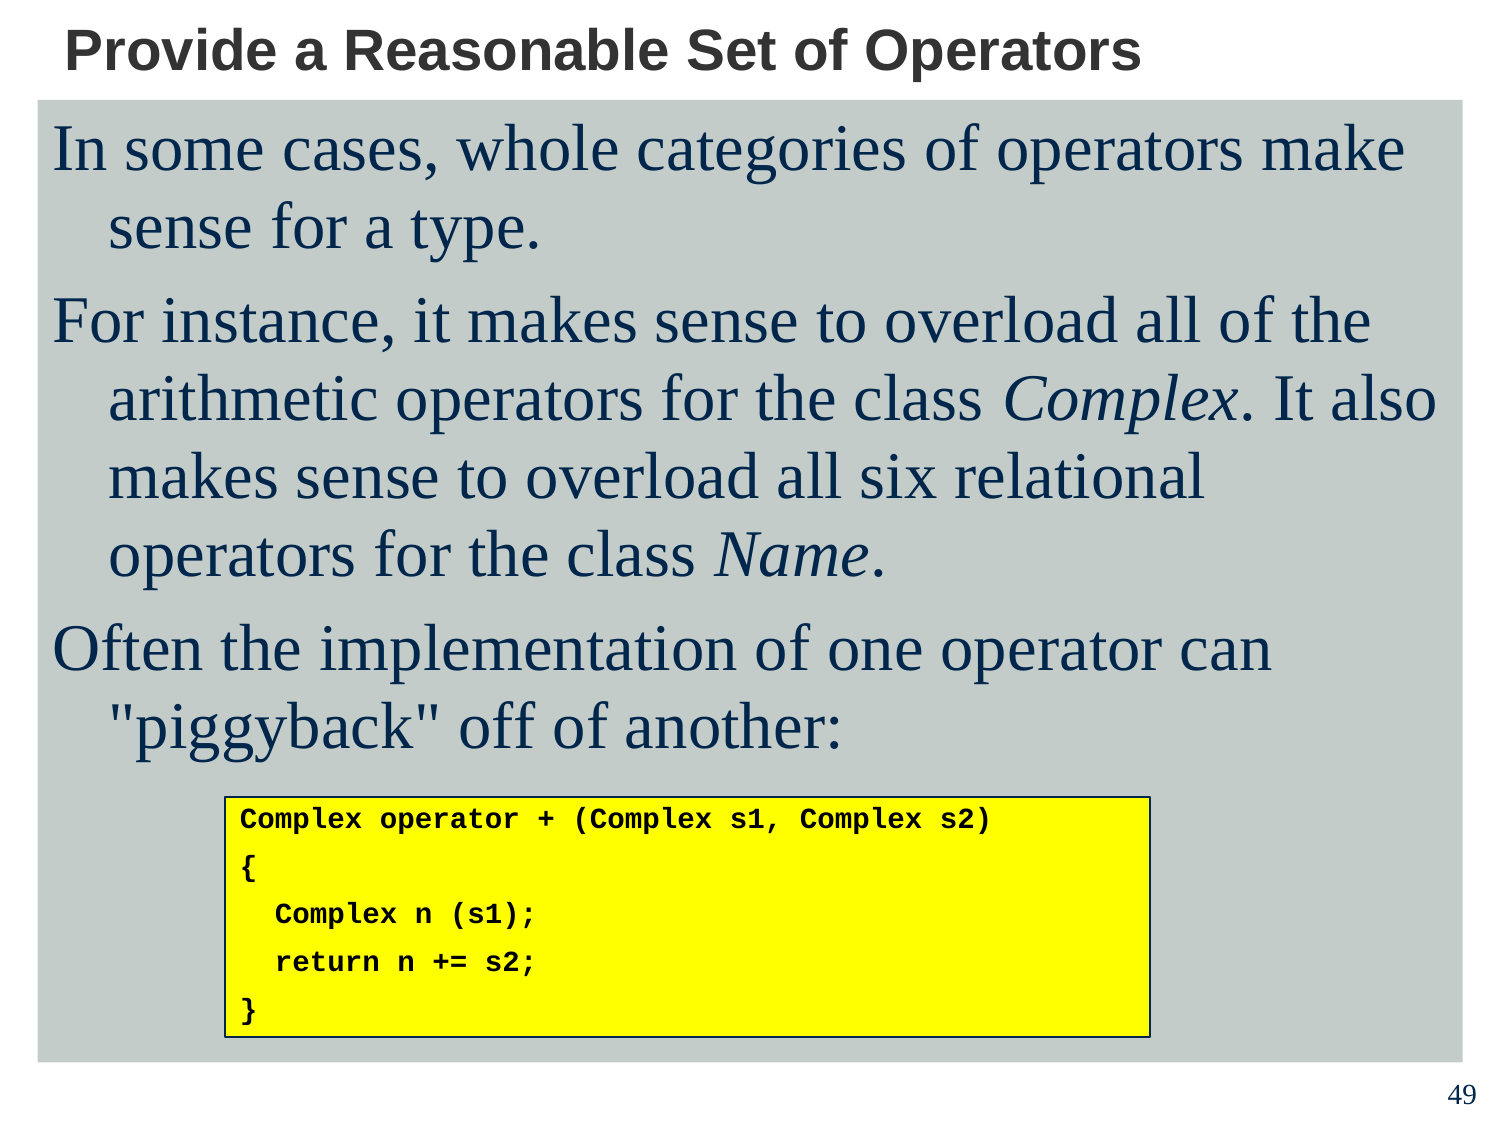

# Provide a Reasonable Set of Operators
In some cases, whole categories of operators make sense for a type.
For instance, it makes sense to overload all of the arithmetic operators for the class Complex. It also makes sense to overload all six relational operators for the class Name.
Often the implementation of one operator can "piggyback" off of another:
Complex operator + (Complex s1, Complex s2)
{
 Complex n (s1);
 return n += s2;
}